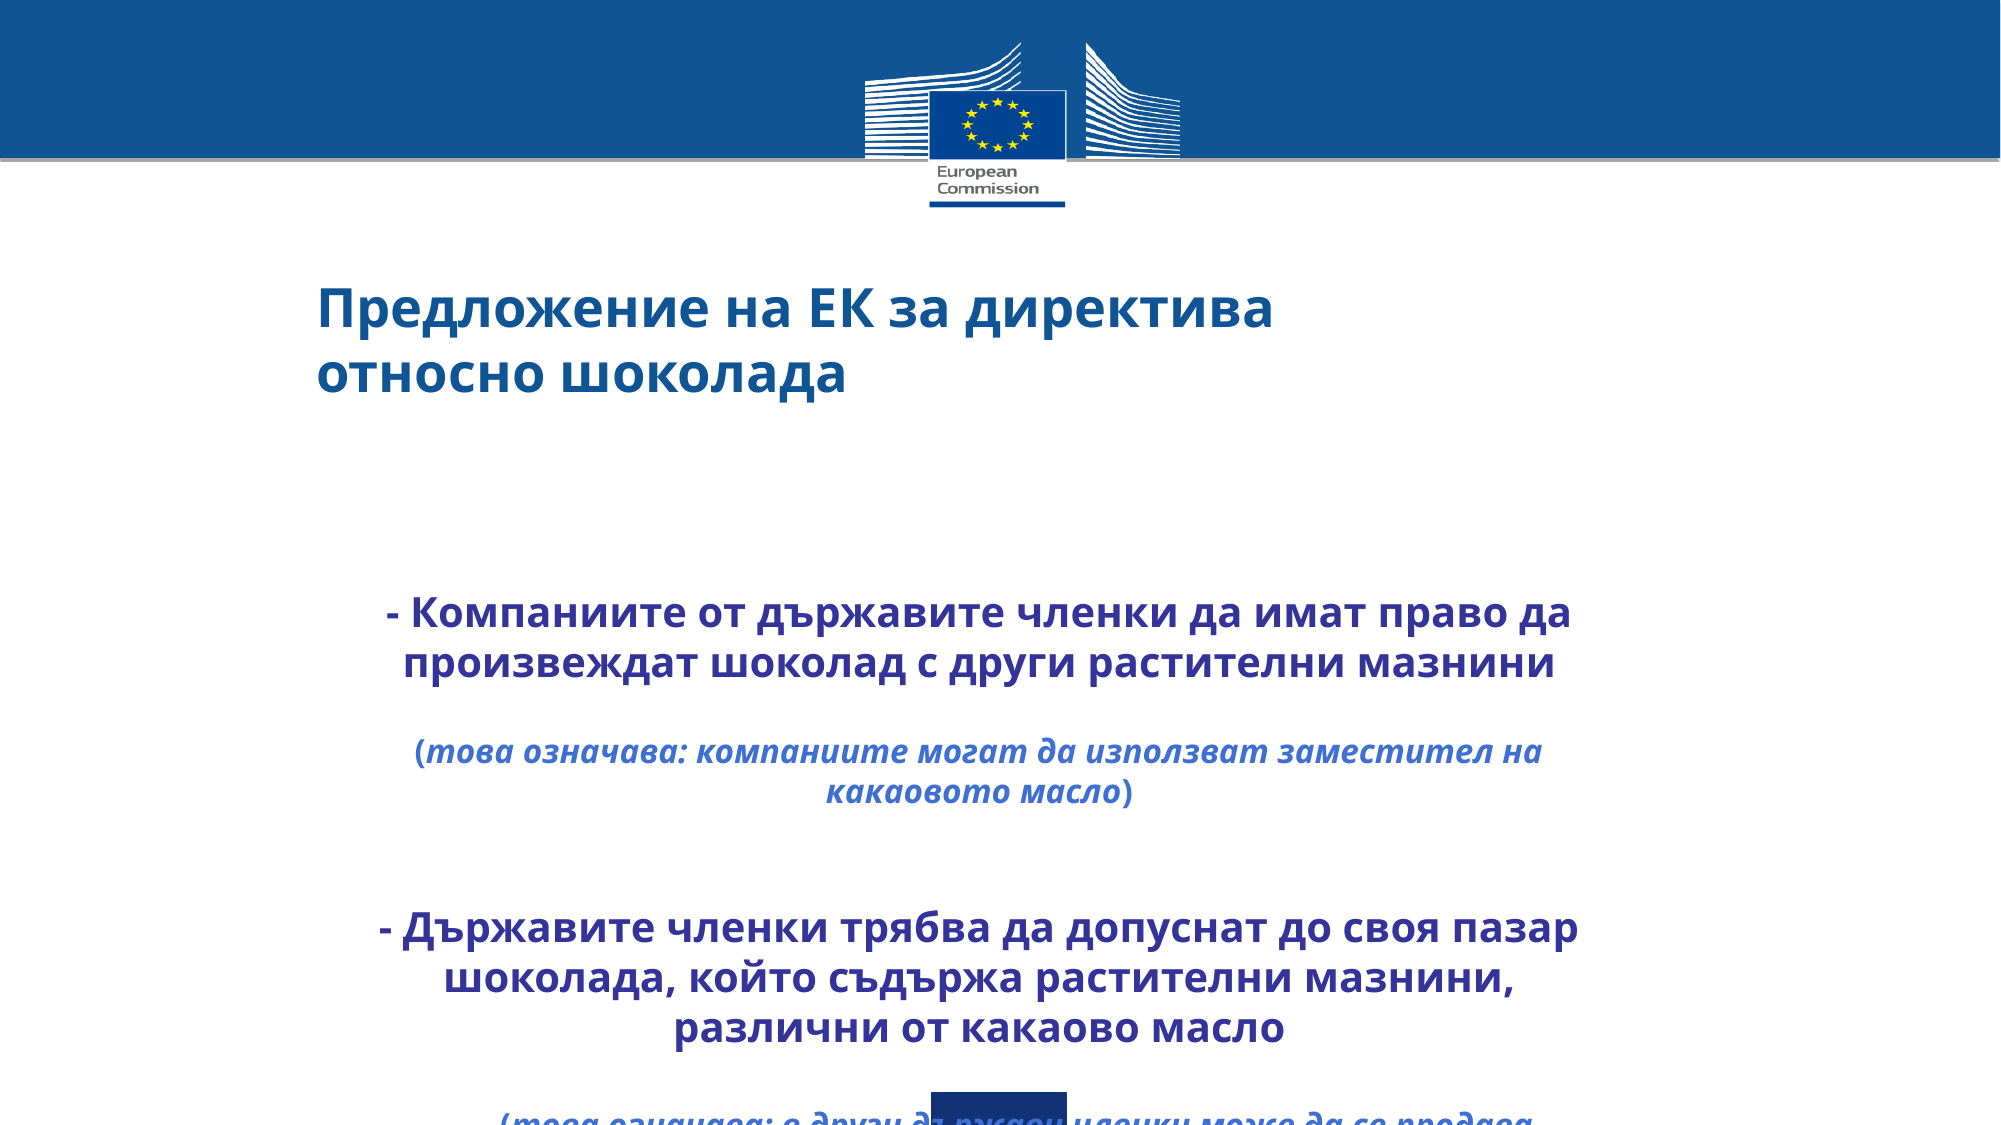

Предложение на ЕК за директива относно шоколада
- Компаниите от държавите членки да имат право да произвеждат шоколад с други растителни мазнини
(това означава: компаниите могат да използват заместител на какаовото масло)
- Държавите членки трябва да допуснат до своя пазар шоколада, който съдържа растителни мазнини, различни от какаово масло
	(това означава: в други държави членки може да се продава шоколад с други съставки и да се нарича шоколад)